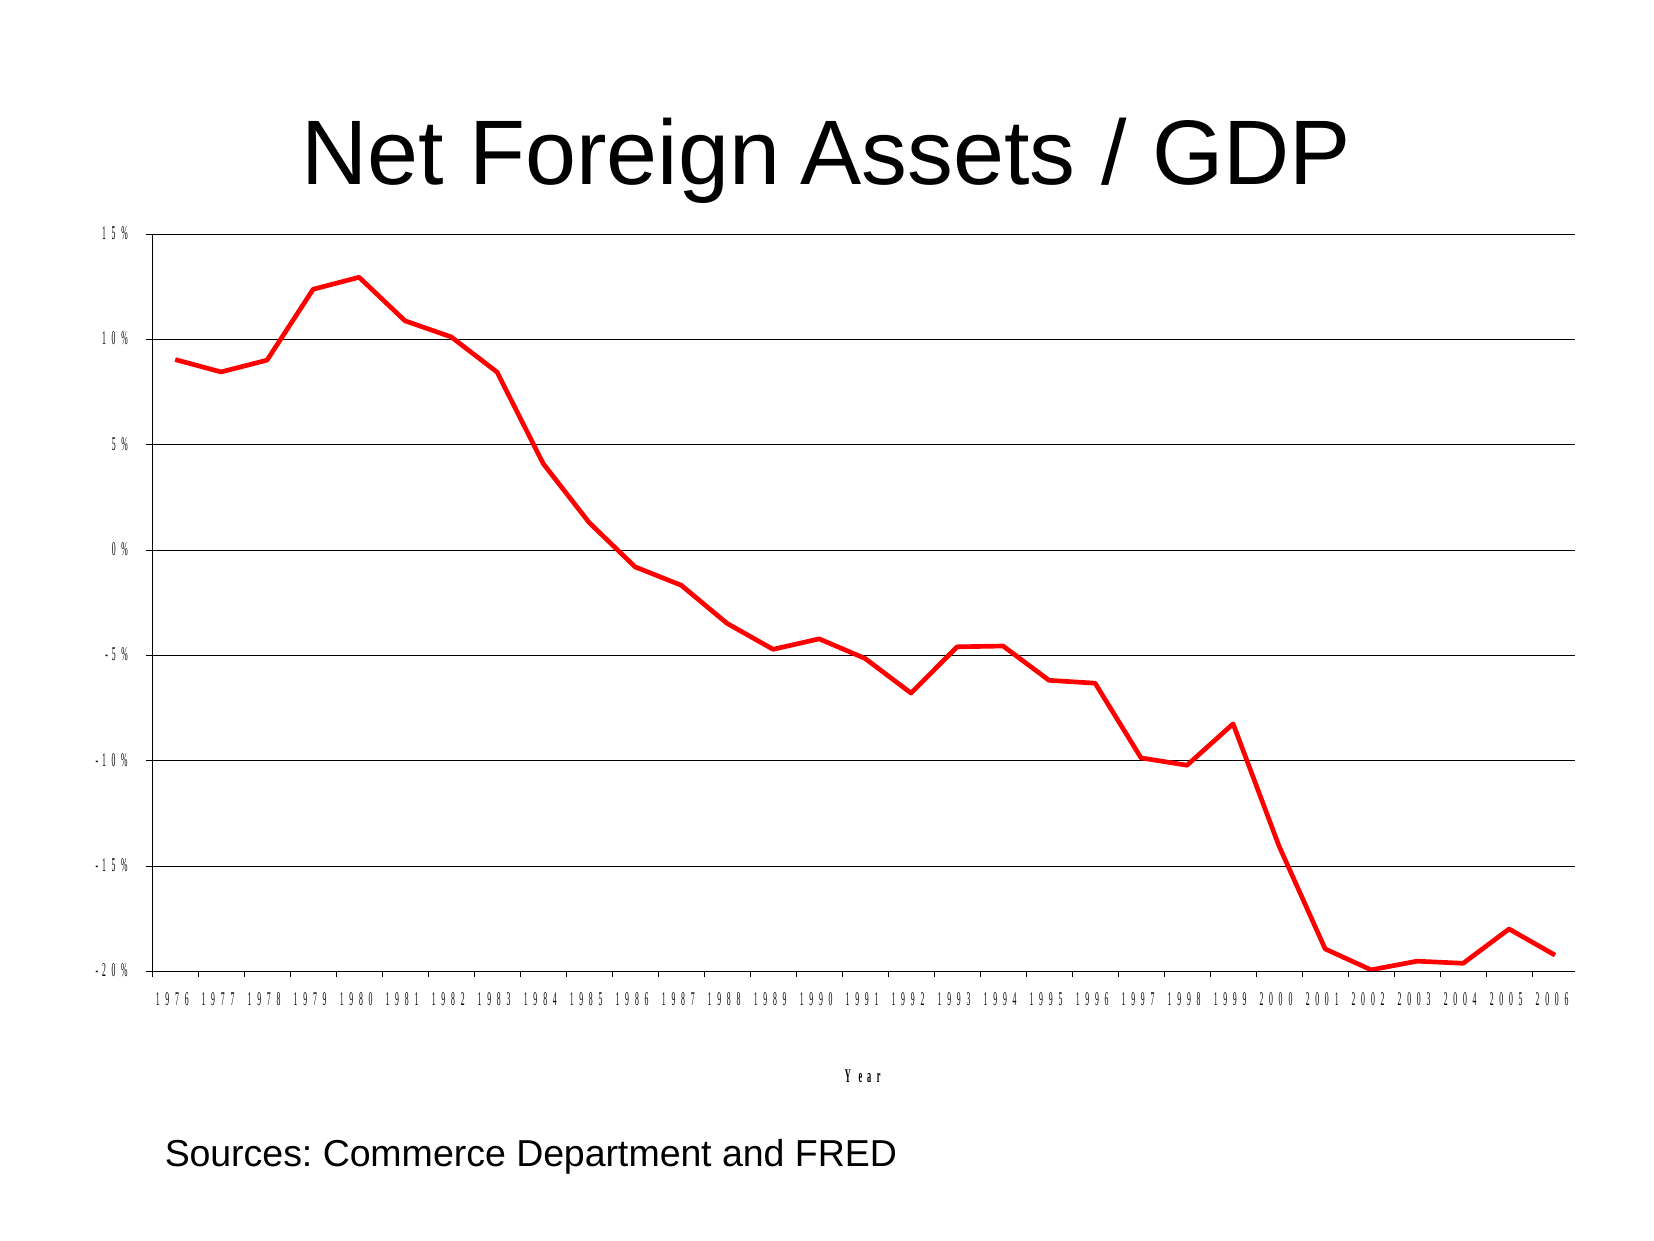

# Net Foreign Assets / GDP
Sources: Commerce Department and FRED